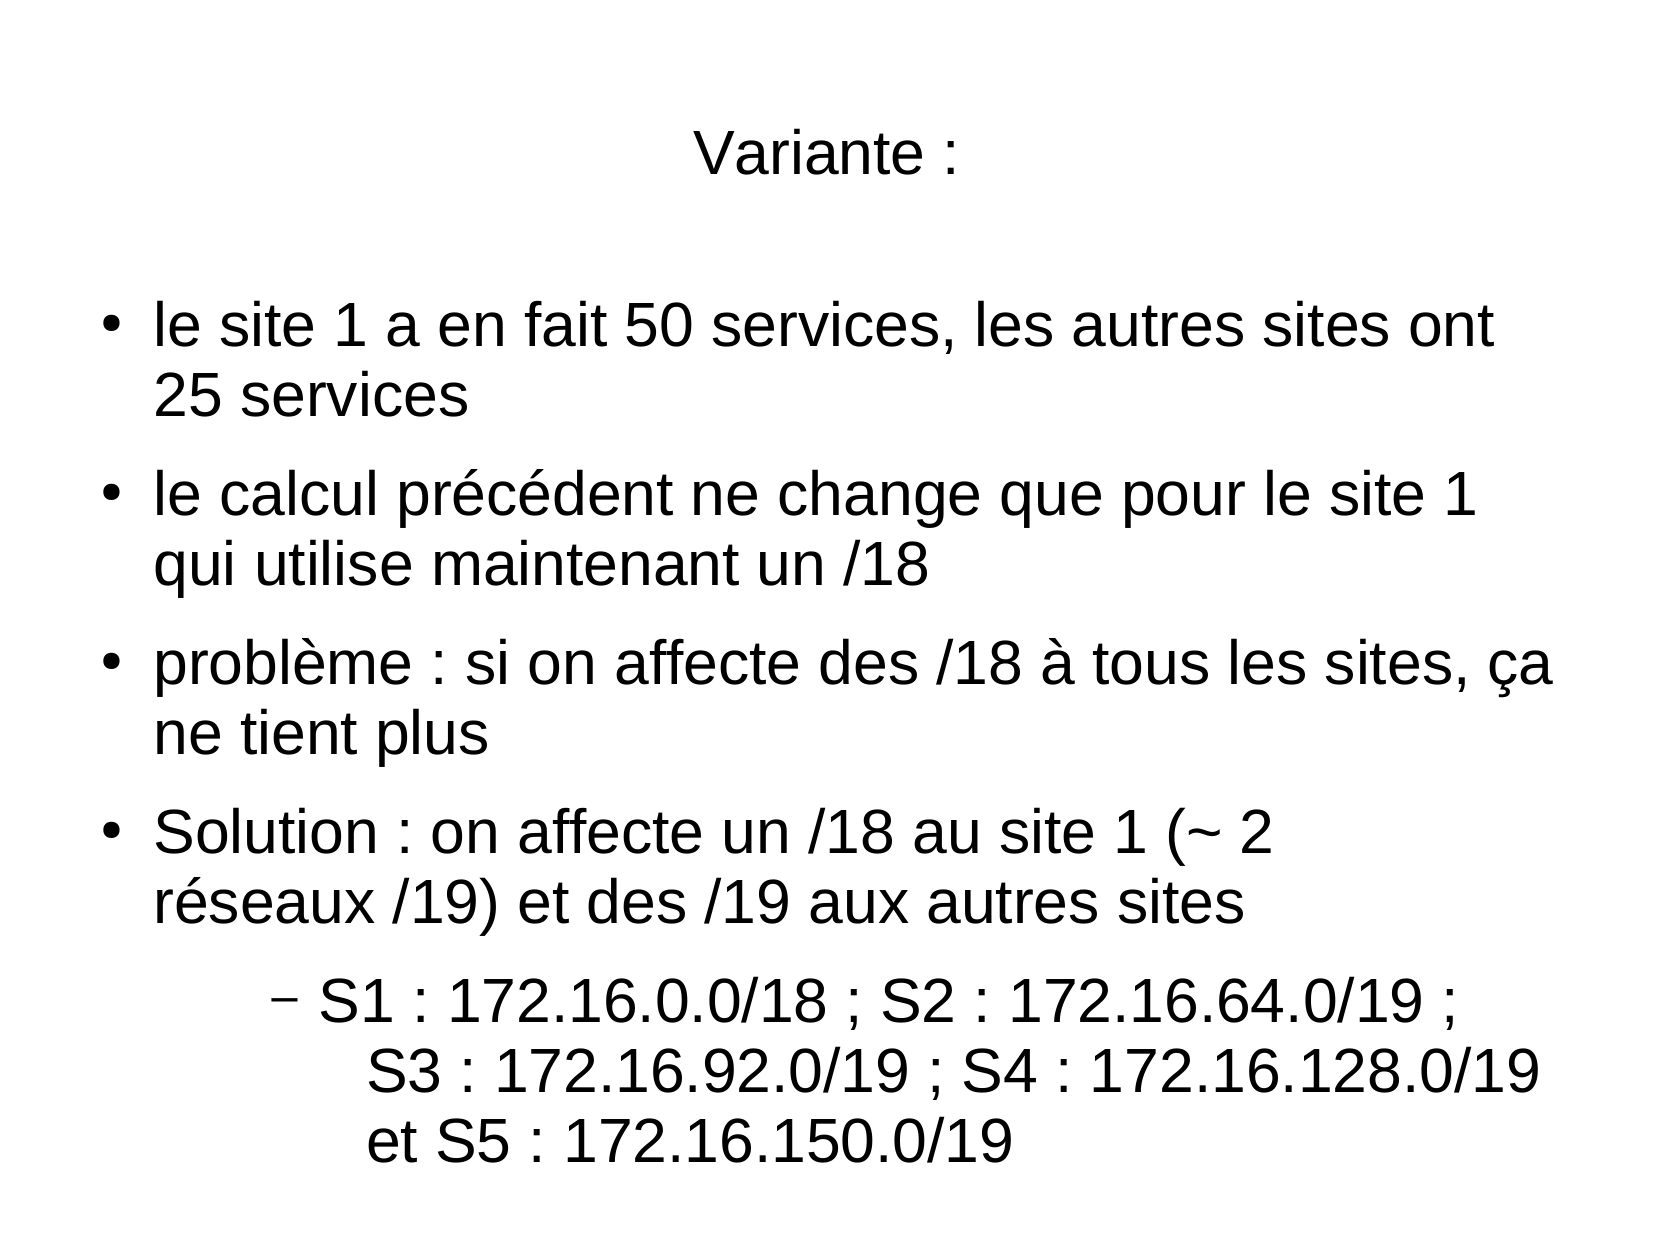

# Variante :
le site 1 a en fait 50 services, les autres sites ont 25 services
le calcul précédent ne change que pour le site 1 qui utilise maintenant un /18
problème : si on affecte des /18 à tous les sites, ça ne tient plus
Solution : on affecte un /18 au site 1 (~ 2 réseaux /19) et des /19 aux autres sites
S1 : 172.16.0.0/18 ; S2 : 172.16.64.0/19 ; S3 : 172.16.92.0/19 ; S4 : 172.16.128.0/19 et S5 : 172.16.150.0/19